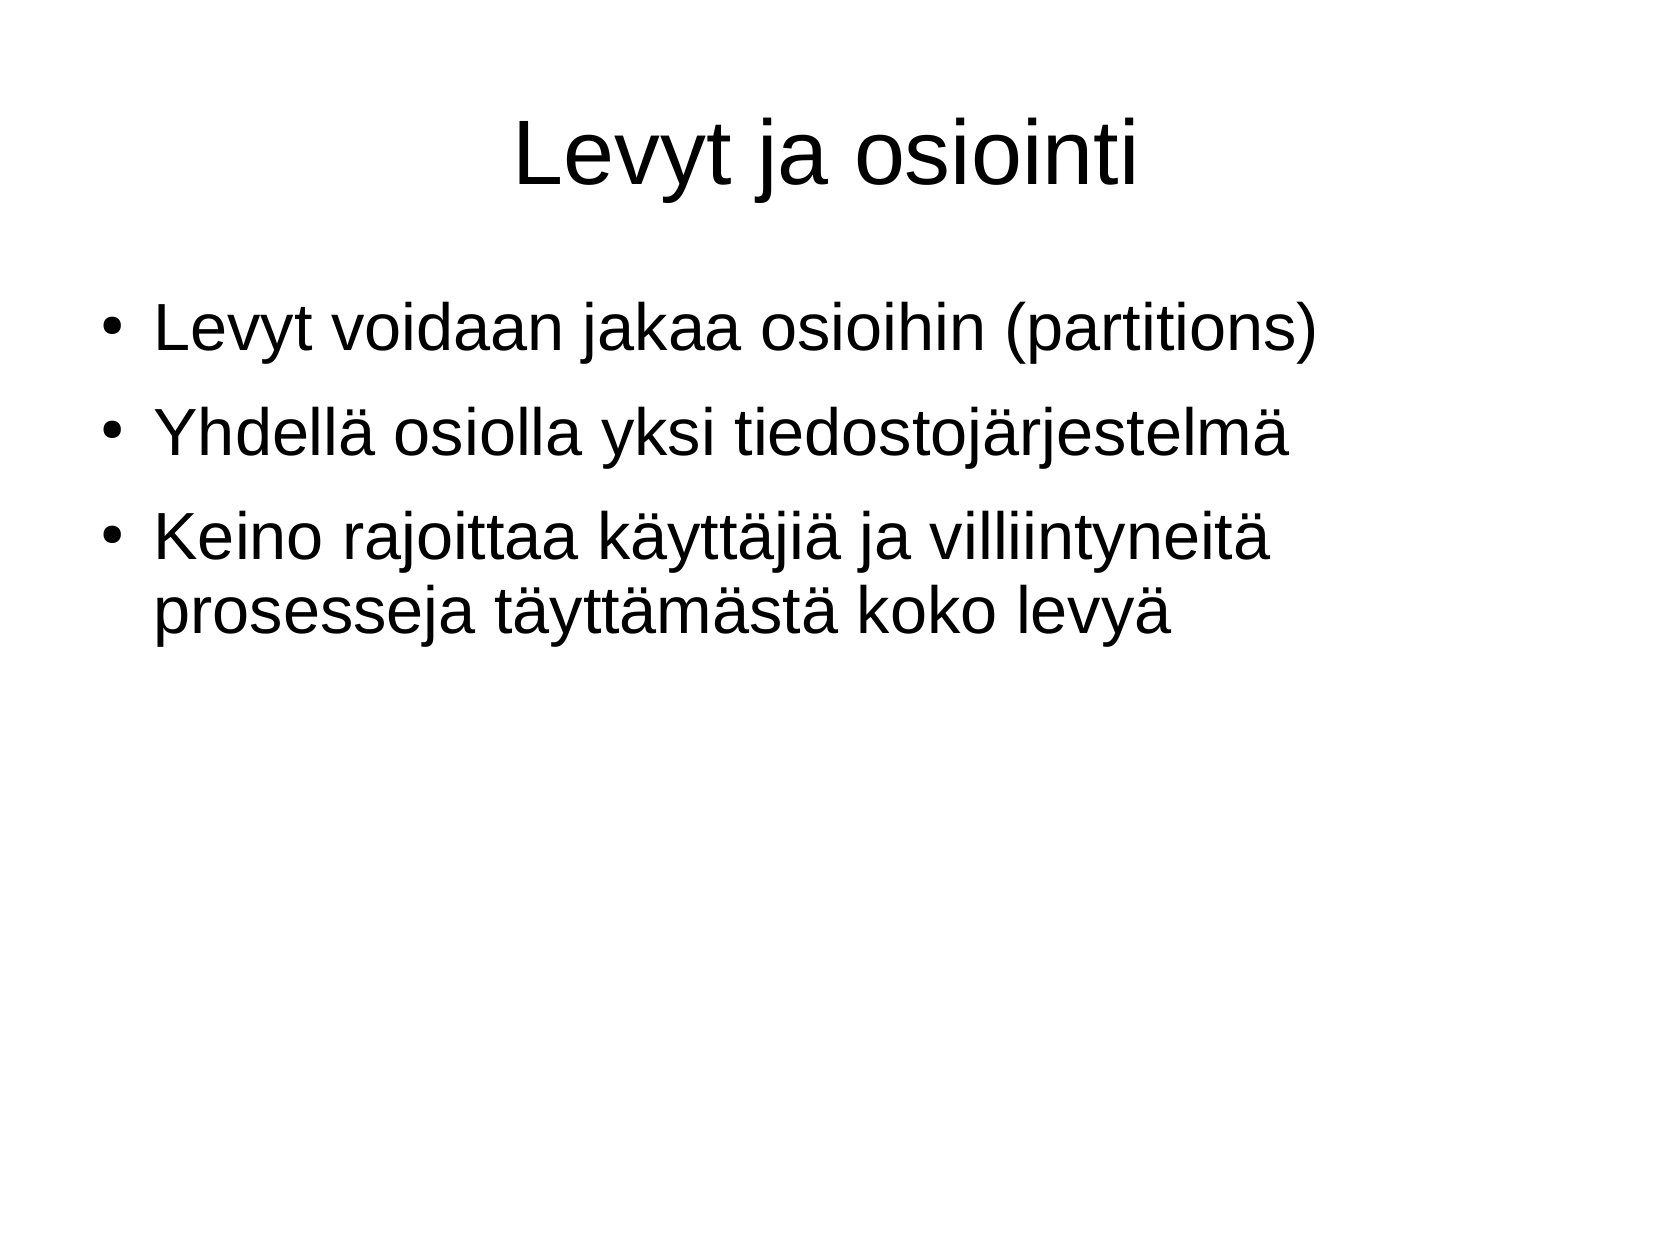

# Levyt ja osiointi
Levyt voidaan jakaa osioihin (partitions)
Yhdellä osiolla yksi tiedostojärjestelmä
Keino rajoittaa käyttäjiä ja villiintyneitä prosesseja täyttämästä koko levyä